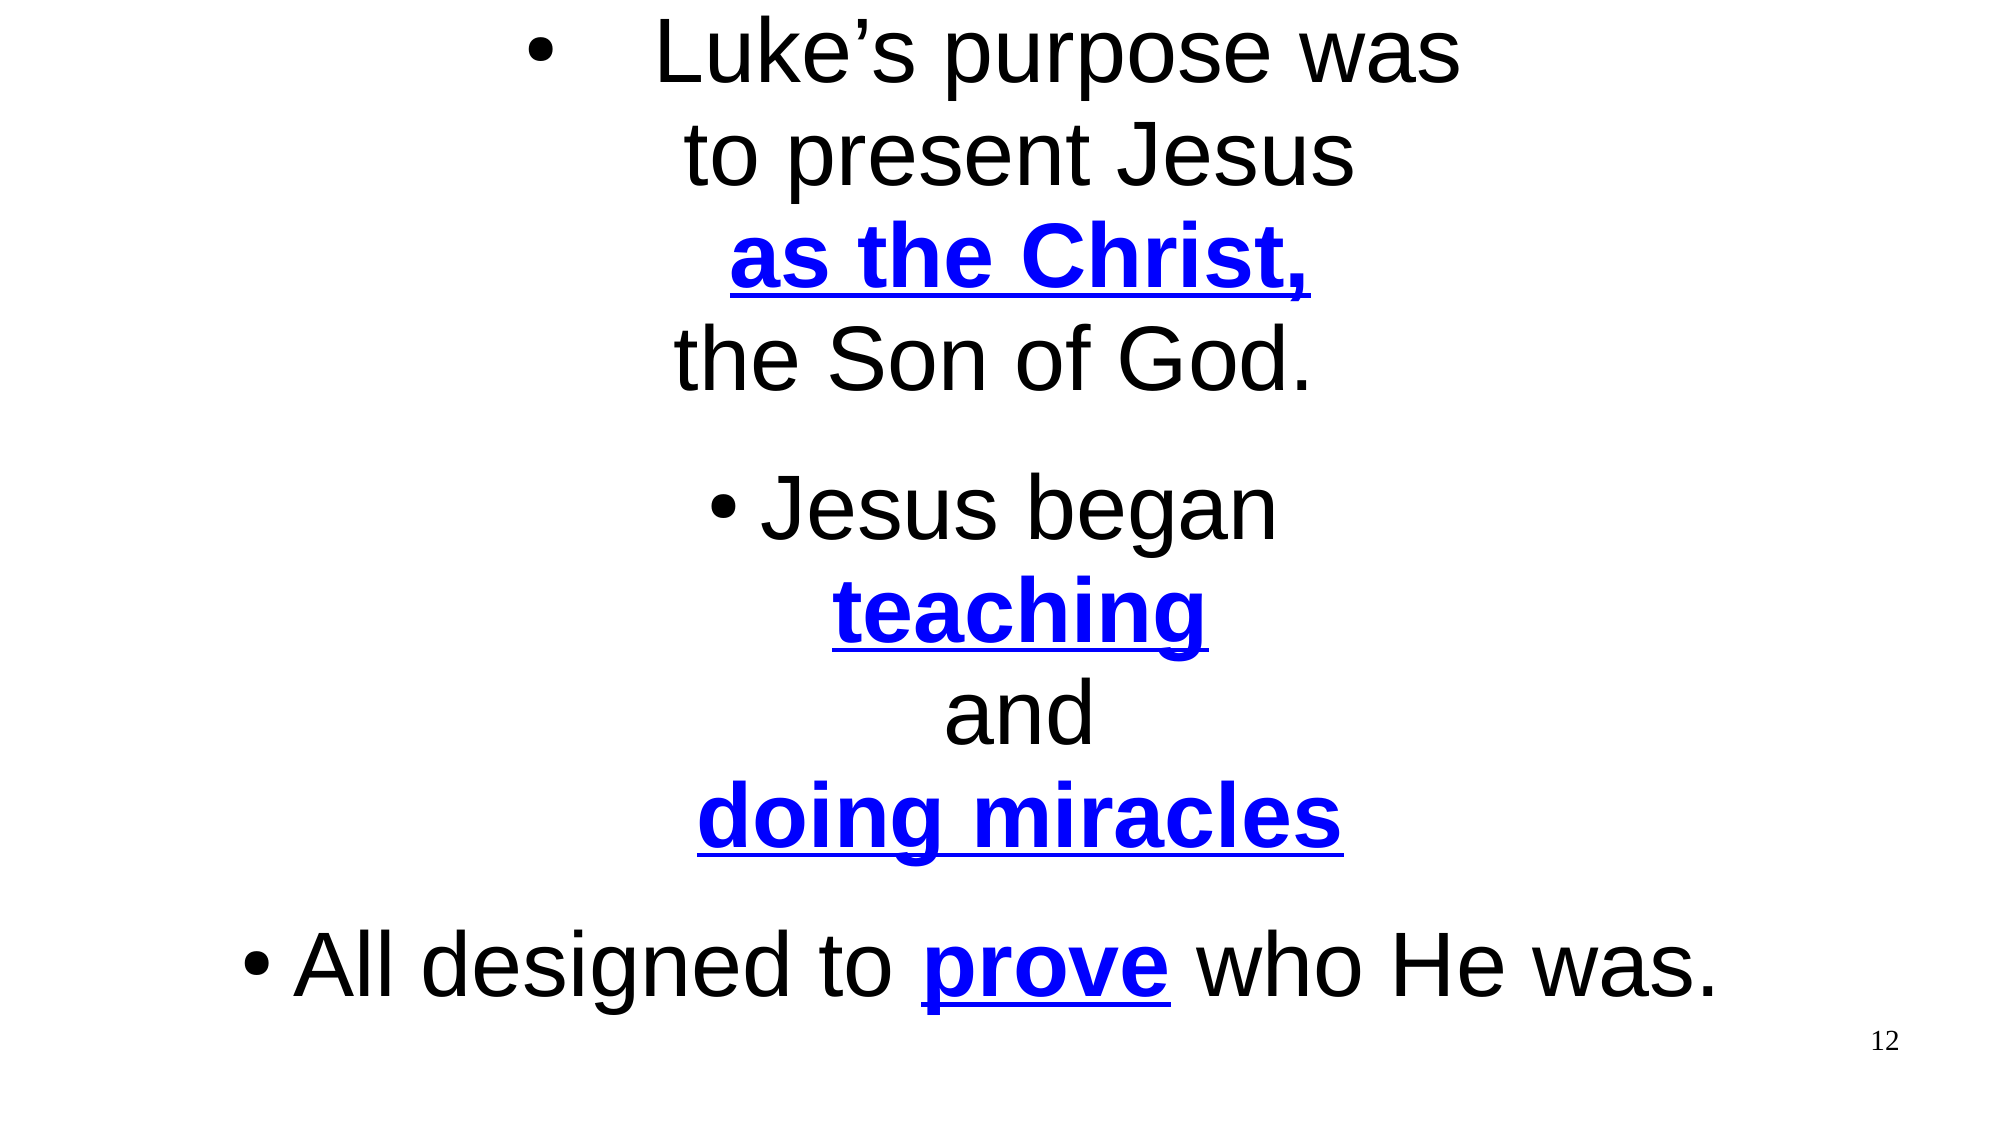

# Luke’s purpose was to present Jesus as the Christ, the Son of God.
Jesus began
teaching
and
doing miracles
All designed to prove who He was.
12